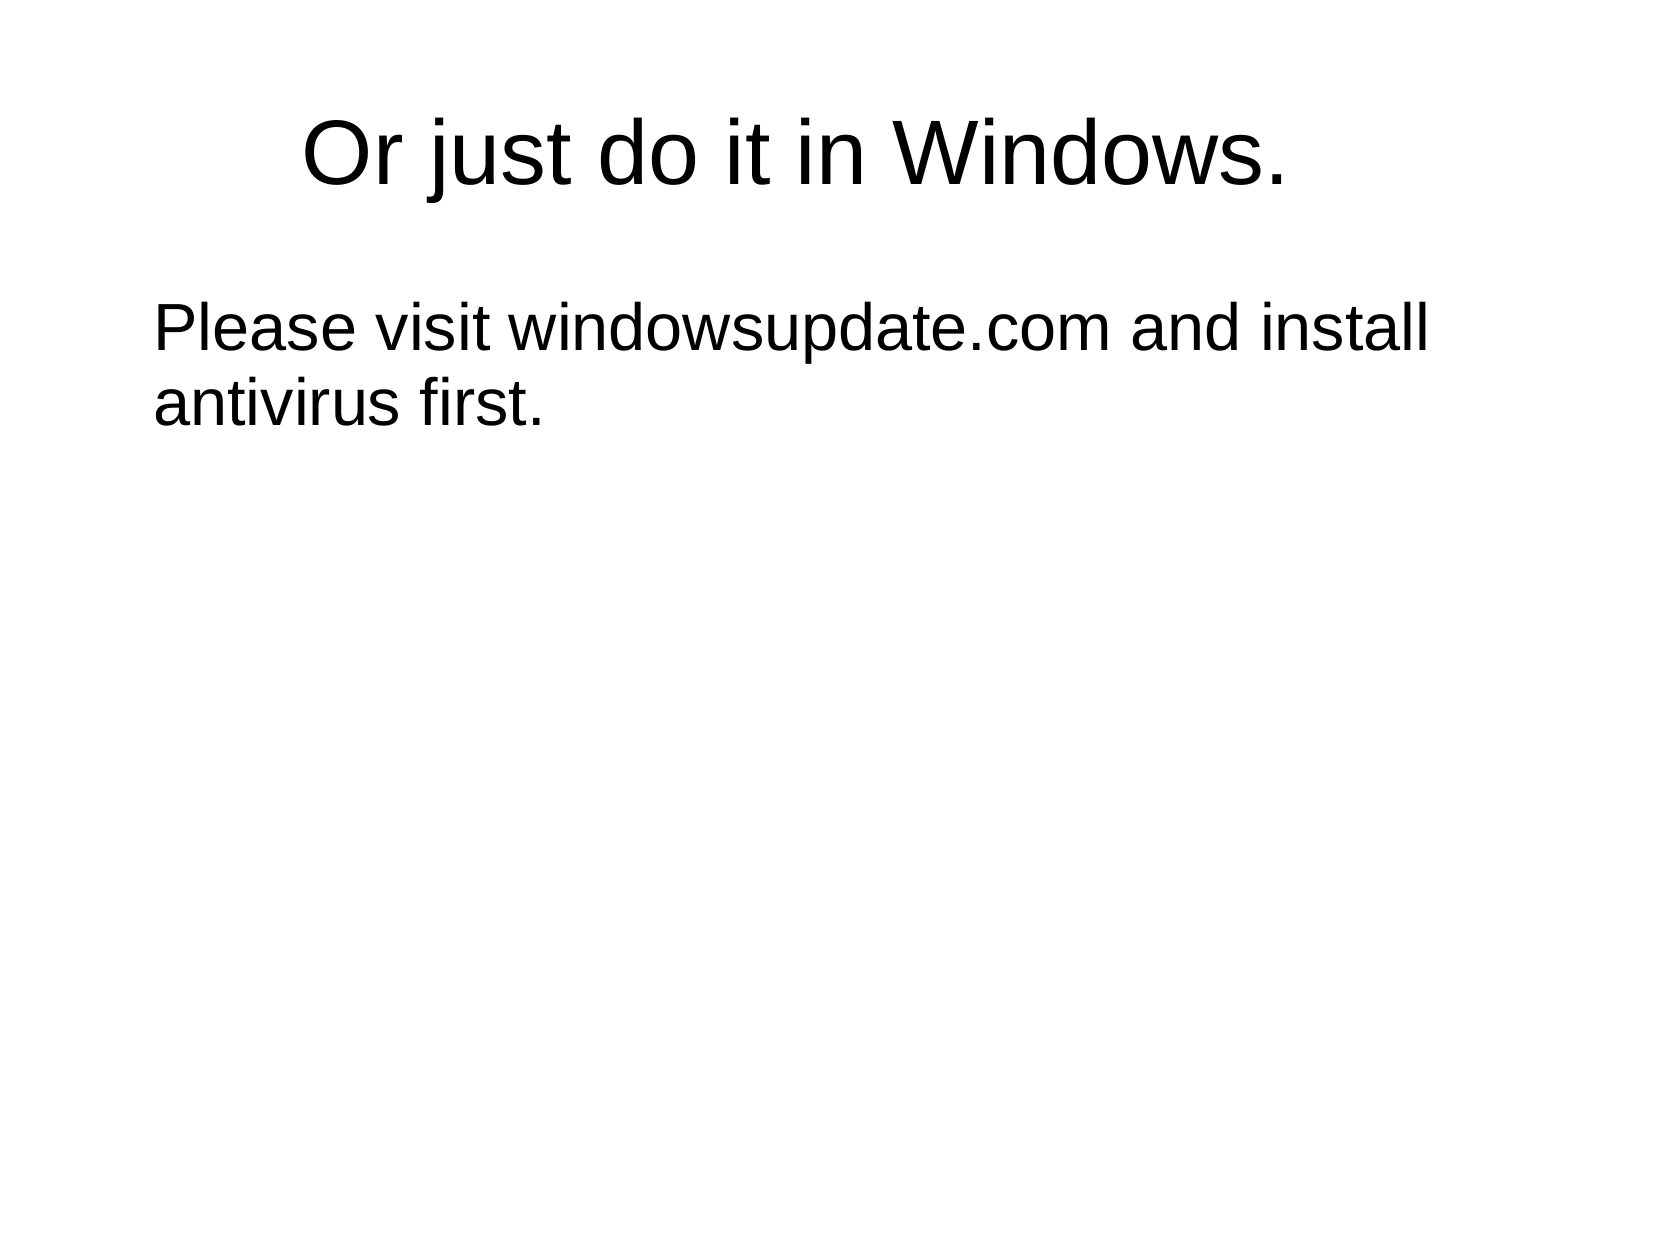

# Or just do it in Windows.
Please visit windowsupdate.com and install antivirus first.